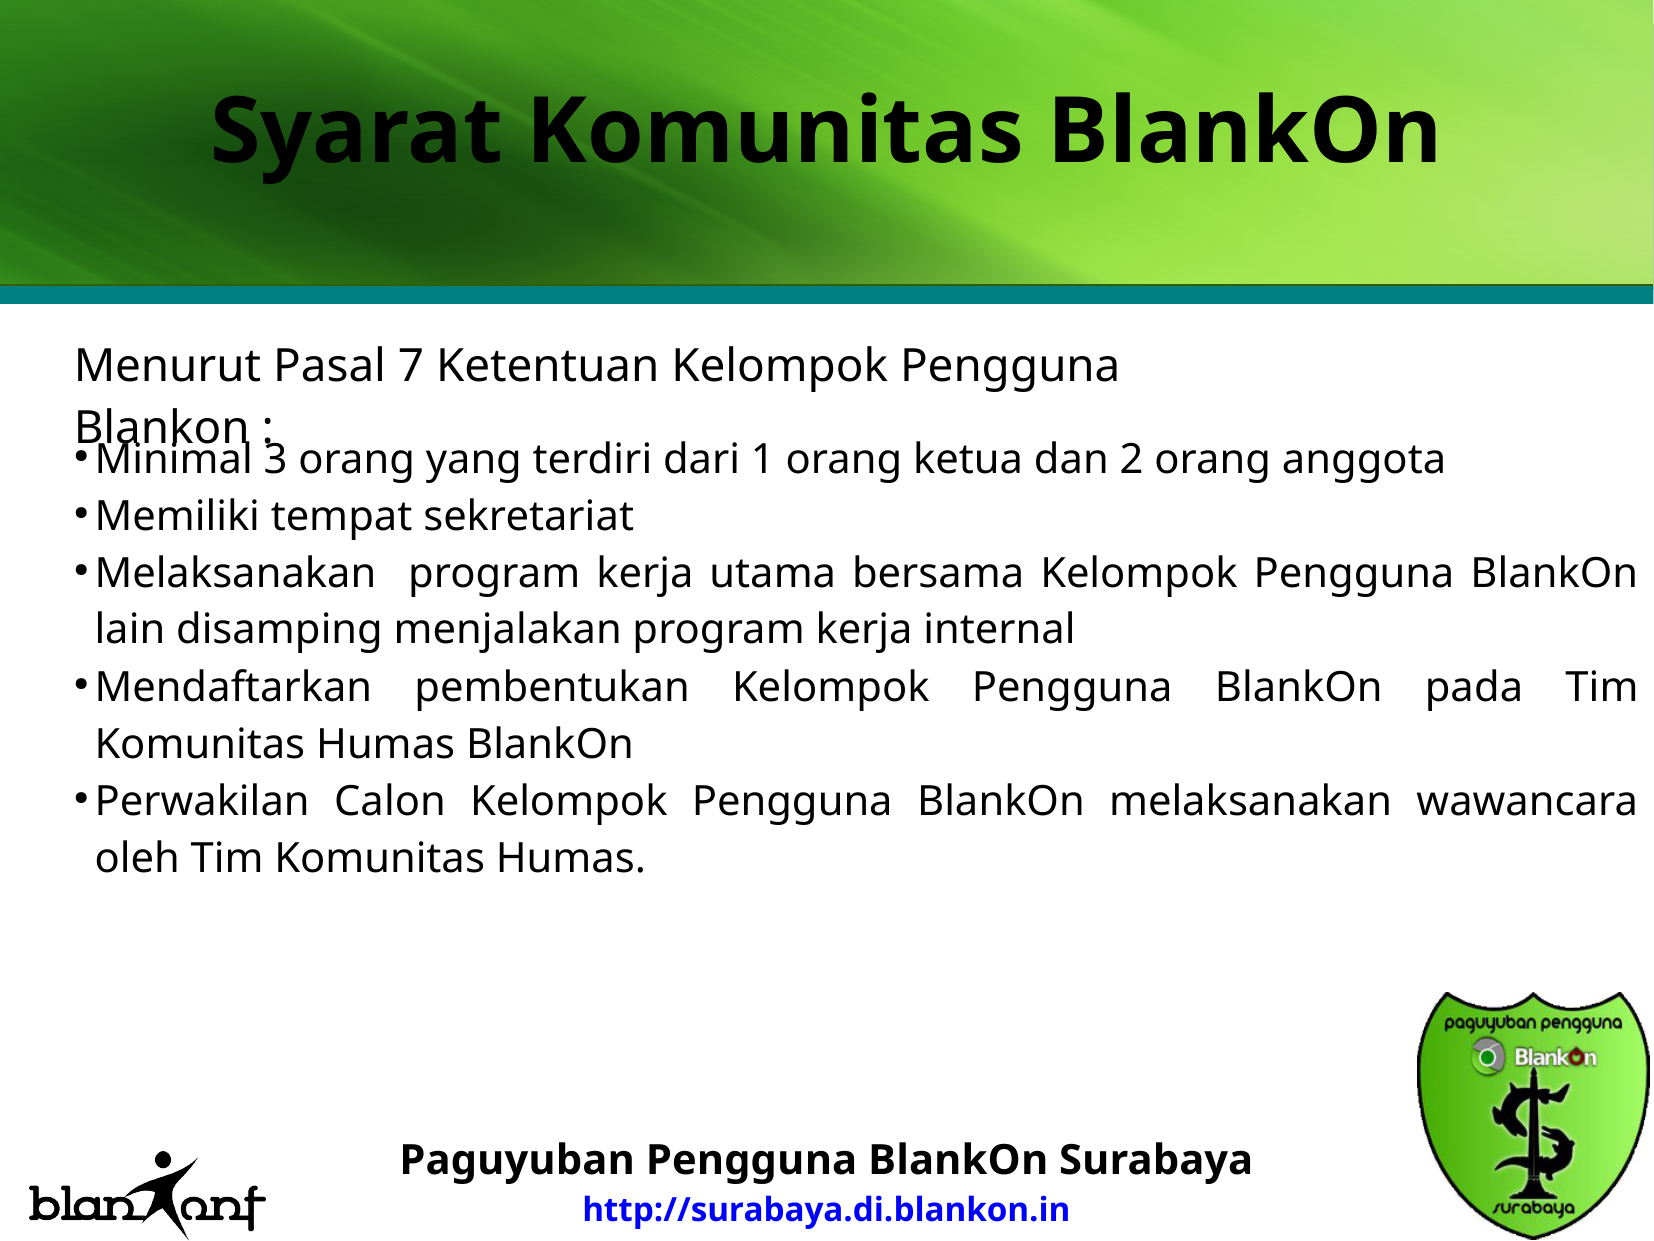

Syarat Komunitas BlankOn
Syarat-syarat untuk membangun
Komunitas Blankon
#
Menurut Pasal 7 Ketentuan Kelompok Pengguna Blankon :
Minimal 3 orang yang terdiri dari 1 orang ketua dan 2 orang anggota
Memiliki tempat sekretariat
Melaksanakan program kerja utama bersama Kelompok Pengguna BlankOn lain disamping menjalakan program kerja internal
Mendaftarkan pembentukan Kelompok Pengguna BlankOn pada Tim Komunitas Humas BlankOn
Perwakilan Calon Kelompok Pengguna BlankOn melaksanakan wawancara oleh Tim Komunitas Humas.
Paguyuban Pengguna BlankOn Surabaya
http://surabaya.di.blankon.in